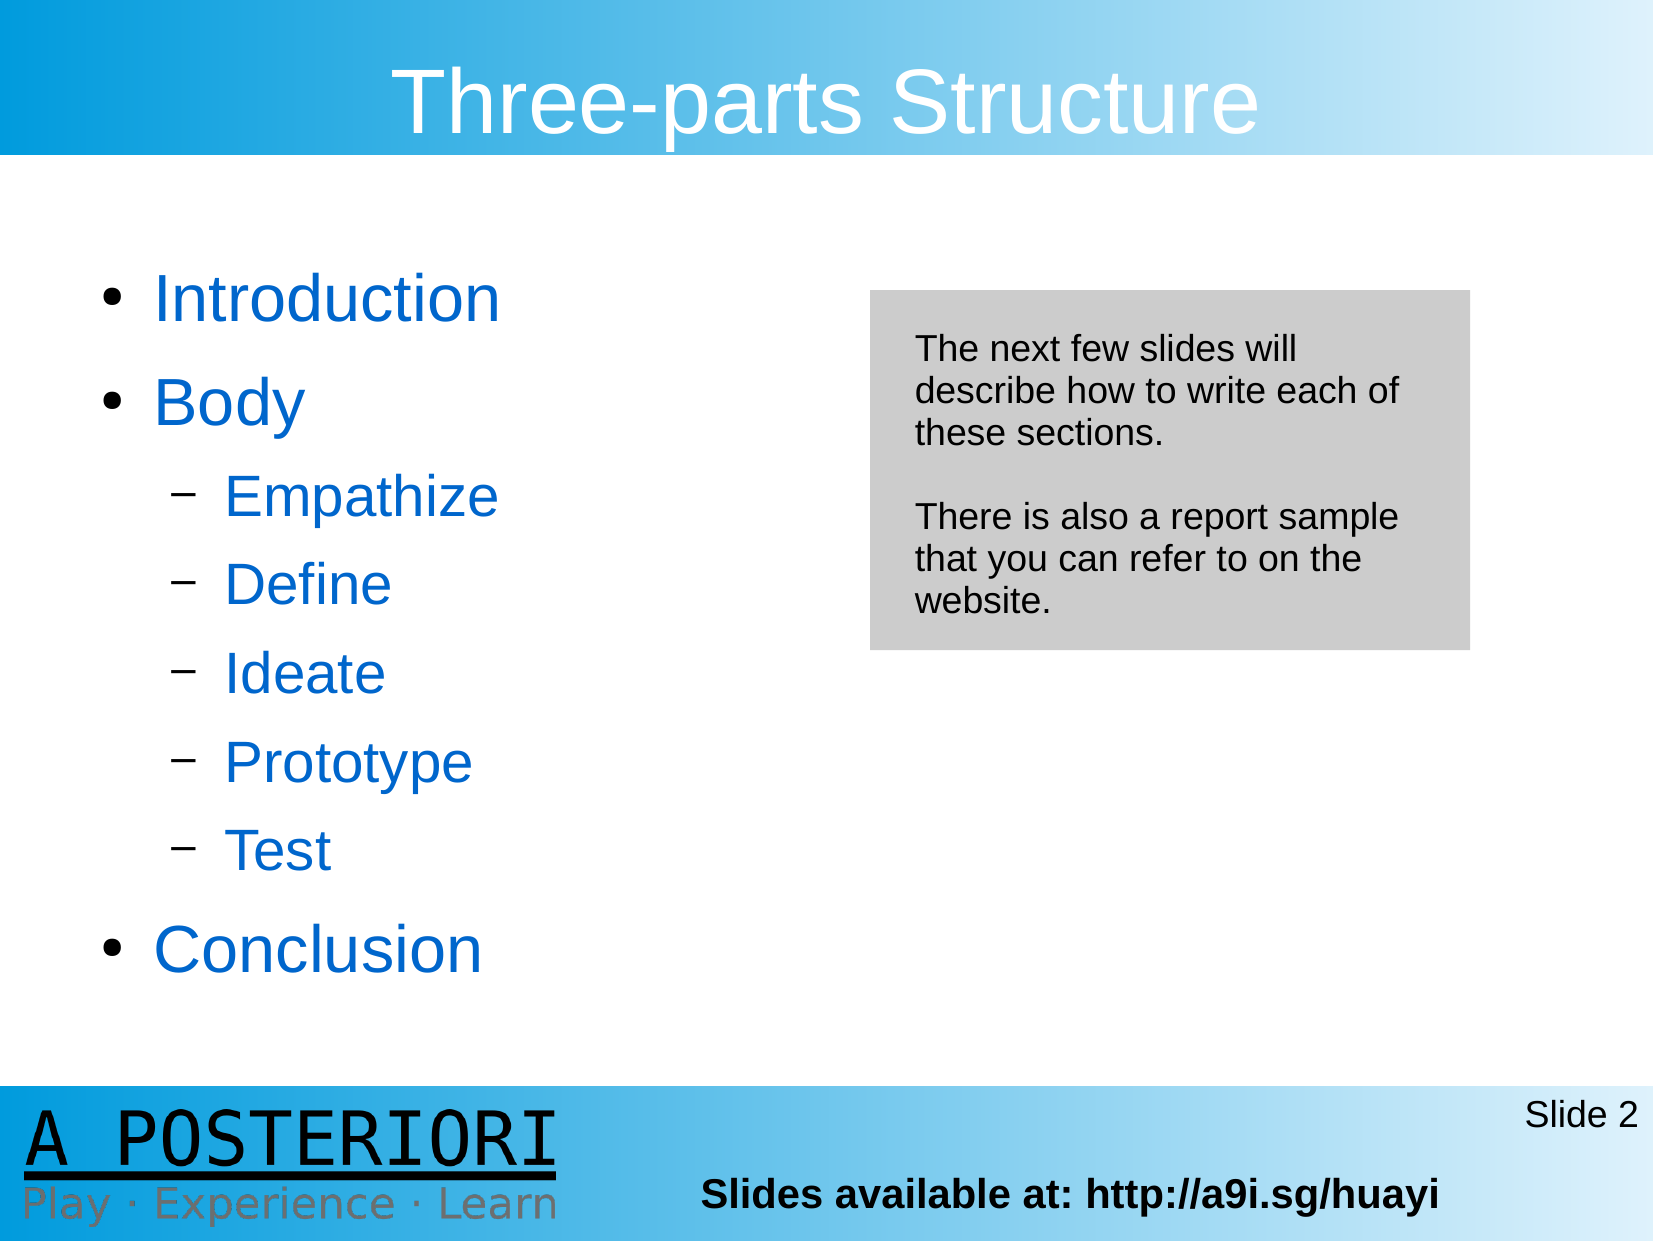

# Three-parts Structure
Introduction
Body
Empathize
Define
Ideate
Prototype
Test
Conclusion
The next few slides will describe how to write each of these sections.
There is also a report sample that you can refer to on the website.